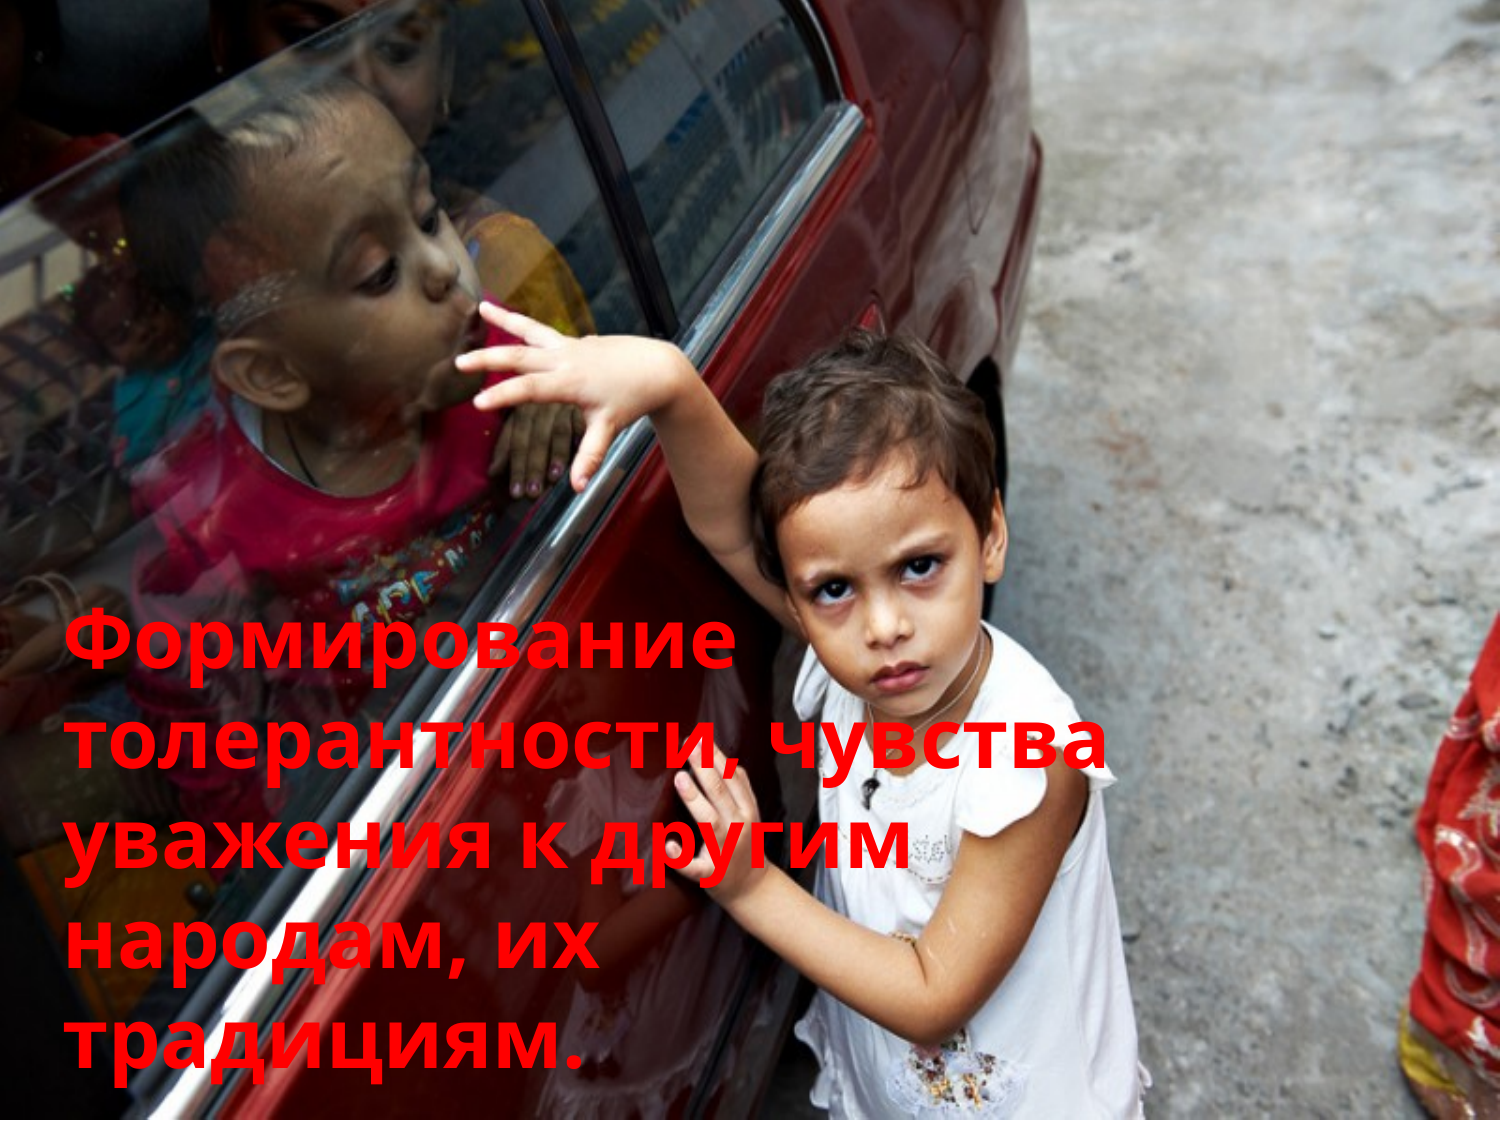

Формирование толерантности, чувства уважения к другим народам, их традициям.